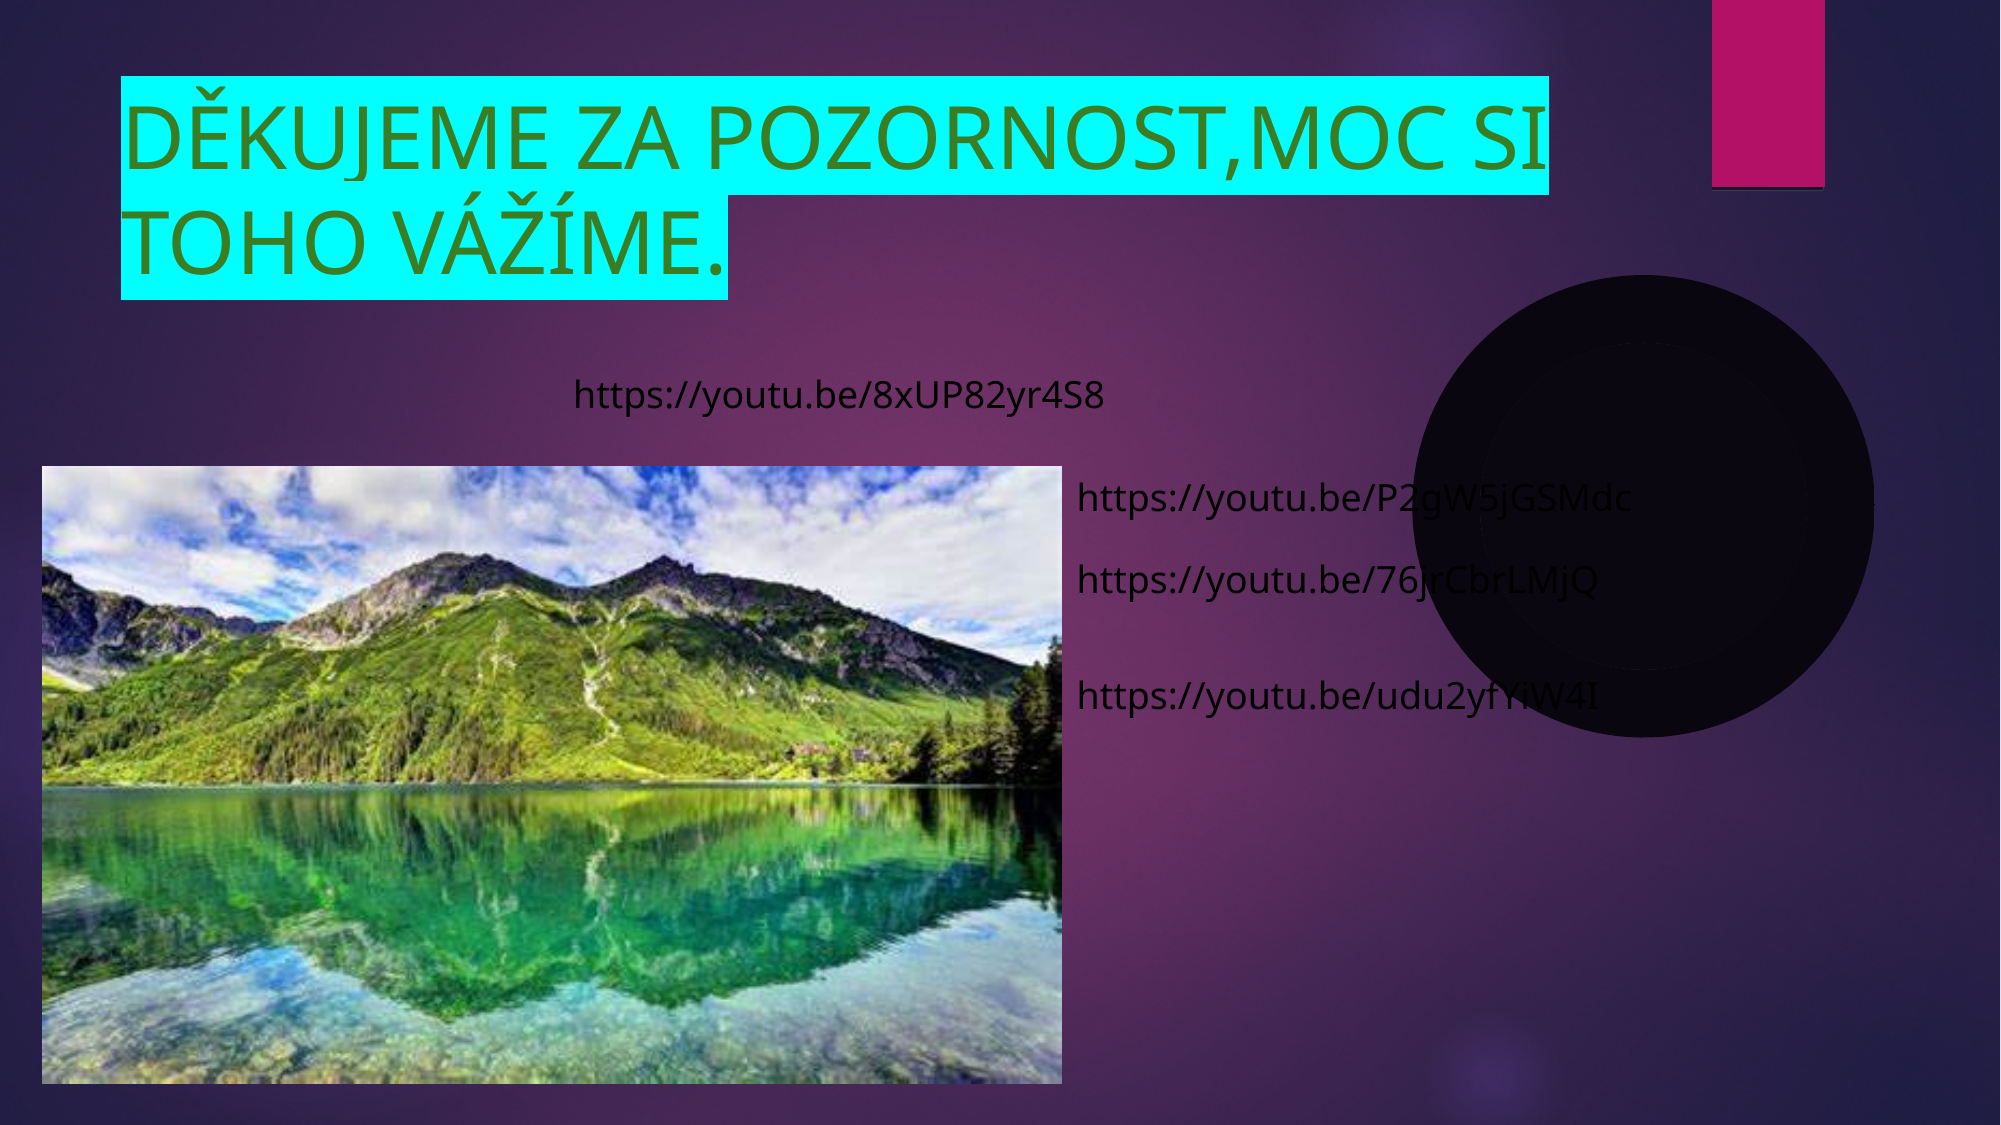

# DĚKUJEME ZA POZORNOST,MOC SI TOHO VÁŽÍME.
https://youtu.be/8xUP82yr4S8
https://youtu.be/P2gW5jGSMdc
https://youtu.be/76jrCbrLMjQ
https://youtu.be/udu2yfYiW4I